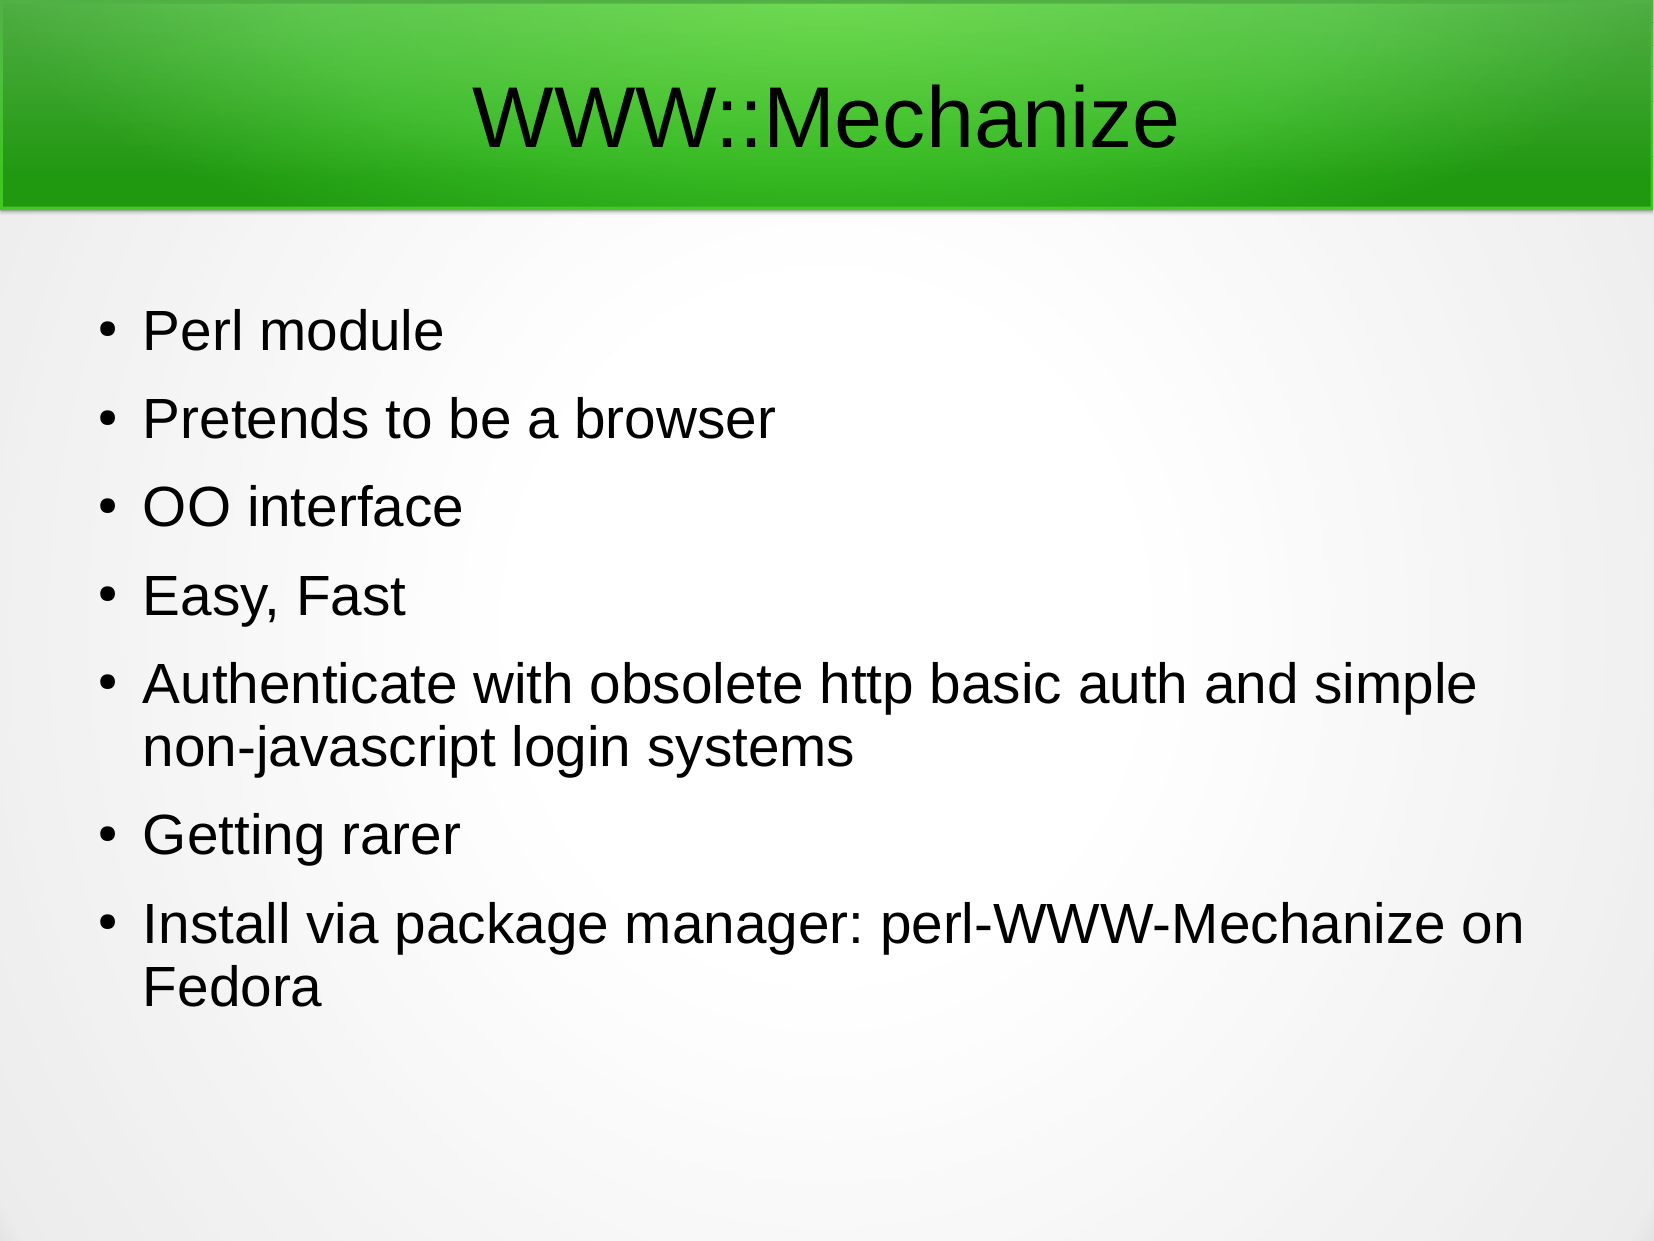

# WWW::Mechanize
Perl module
Pretends to be a browser
OO interface
Easy, Fast
Authenticate with obsolete http basic auth and simple non-javascript login systems
Getting rarer
Install via package manager: perl-WWW-Mechanize on Fedora